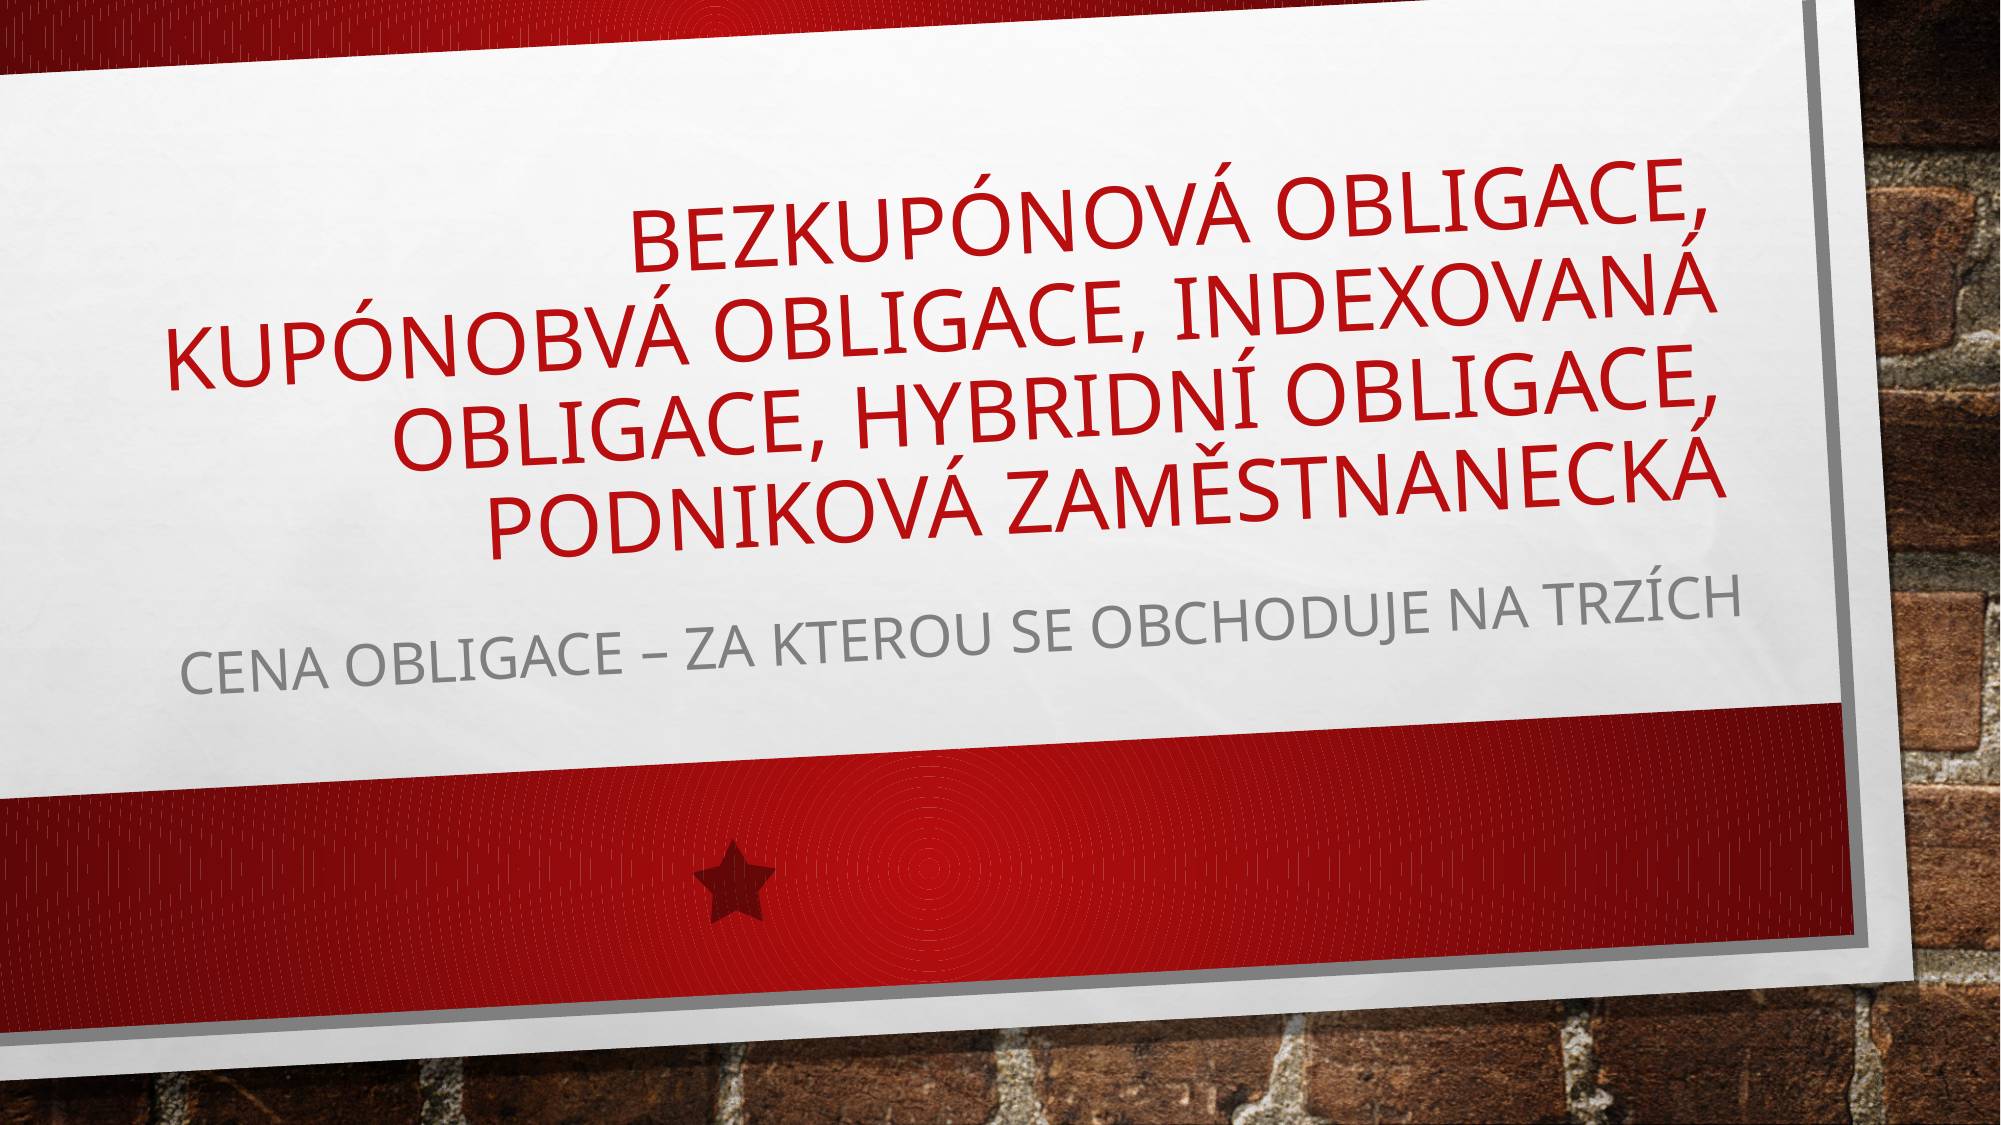

# BEZKUPÓNOVÁ OBLIGACE, KUPÓNOBVÁ OBLIGACE, INDEXOVANÁ OBLIGACE, HYBRIDNÍ OBLIGACE, PODNIKOVÁ ZAMĚSTNANECKÁ
CENA OBLIGACE – ZA KTEROU SE OBCHODUJE NA TRZÍCH